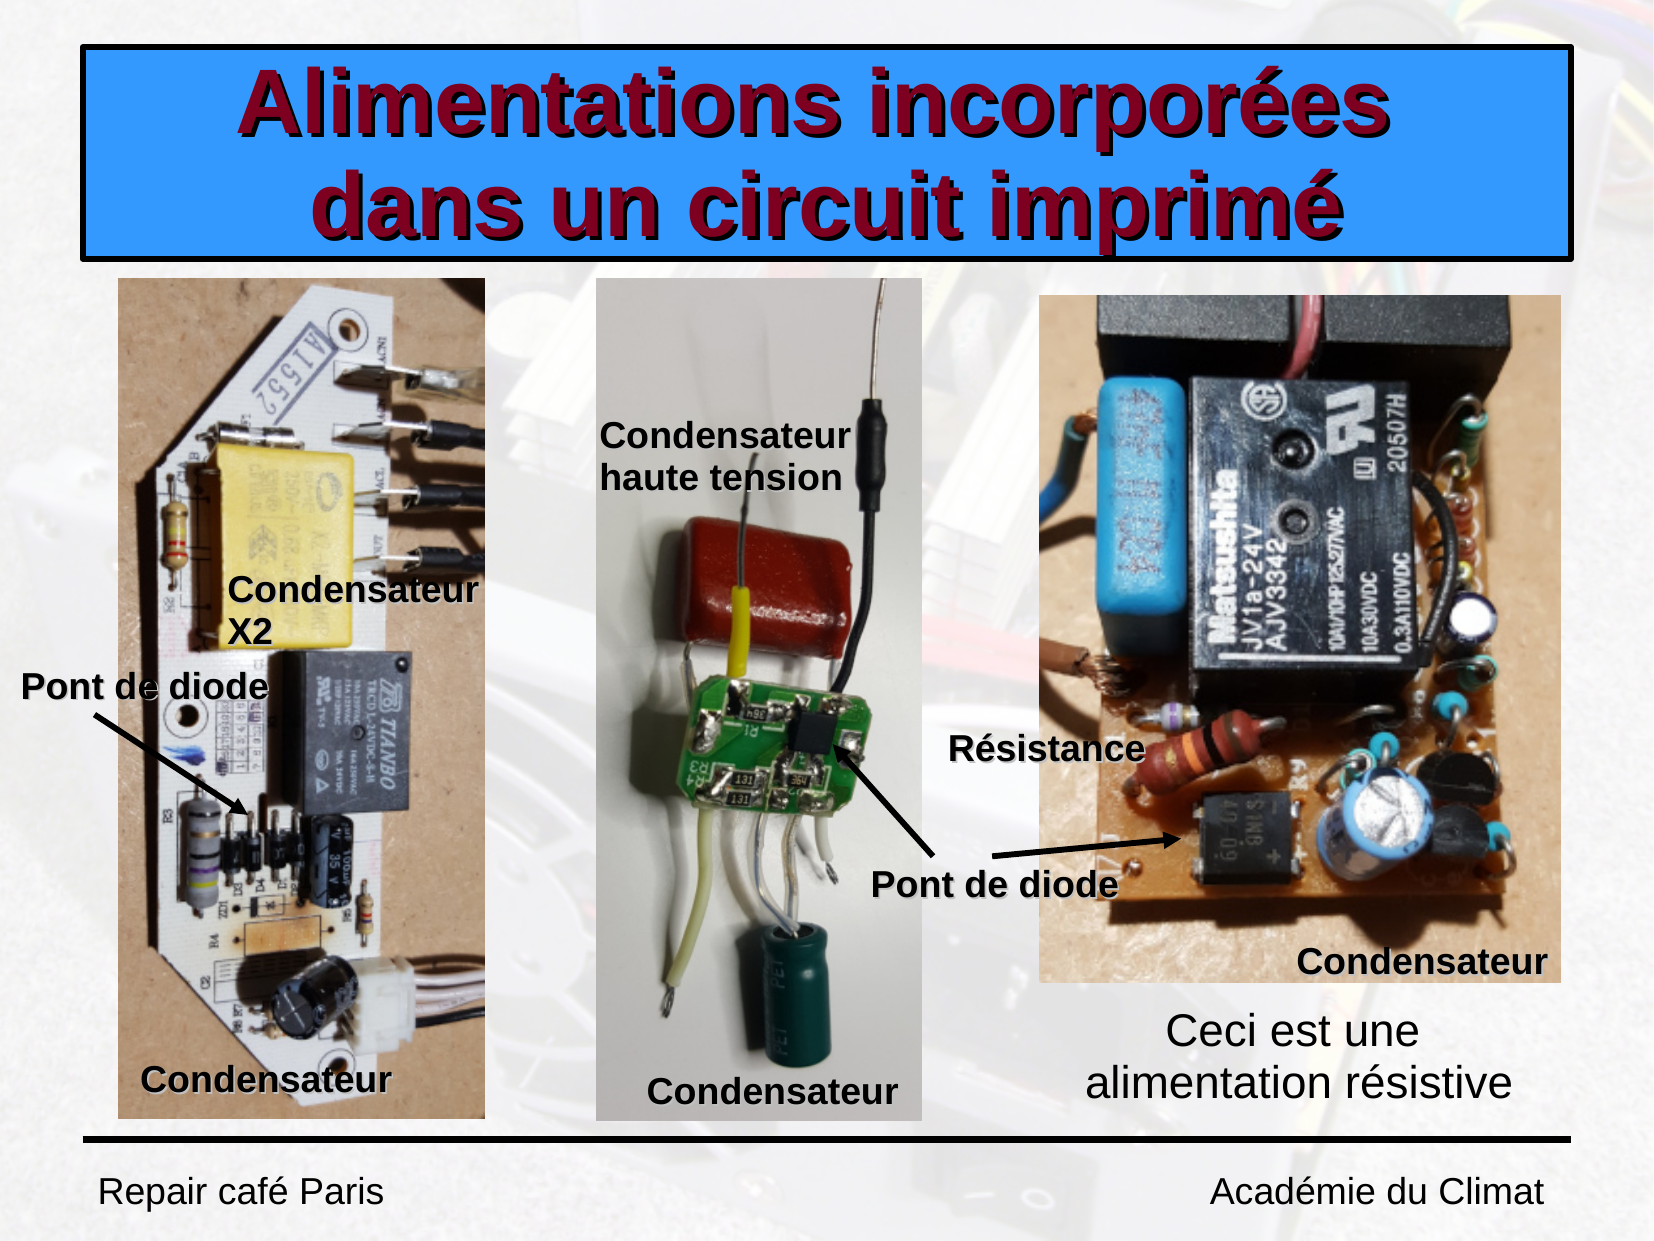

# Alimentations incorporées dans un circuit imprimé
Condensateur
haute tension
Condensateur
X2
Pont de diode
Résistance
Pont de diode
Condensateur
Ceci est une
alimentation résistive
Condensateur
Condensateur
Repair café Paris	Académie du Climat